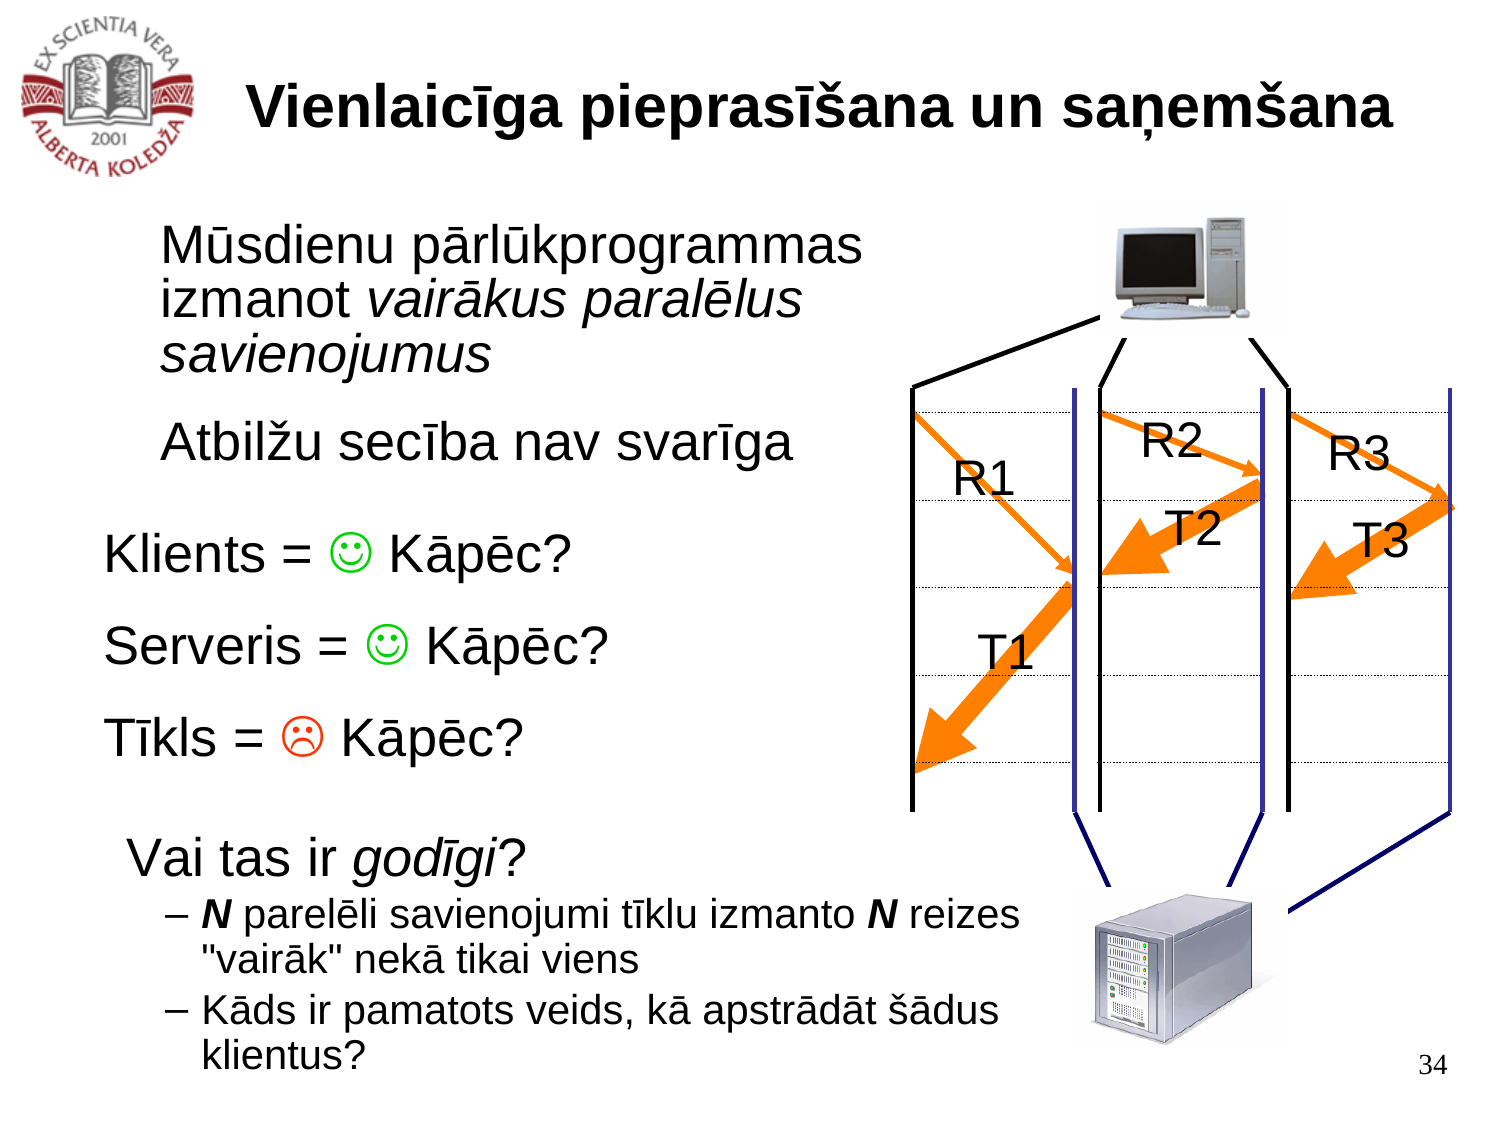

# Vienlaicīga pieprasīšana un saņemšana
Mūsdienu pārlūkprogrammas izmanot vairākus paralēlus savienojumus
Atbilžu secība nav svarīga
R2
R1
R3
T2
T3
Klients =  Kāpēc?
Serveris =  Kāpēc?
Tīkls =  Kāpēc?
T1
Vai tas ir godīgi?
N parelēli savienojumi tīklu izmanto N reizes "vairāk" nekā tikai viens
Kāds ir pamatots veids, kā apstrādāt šādus klientus?